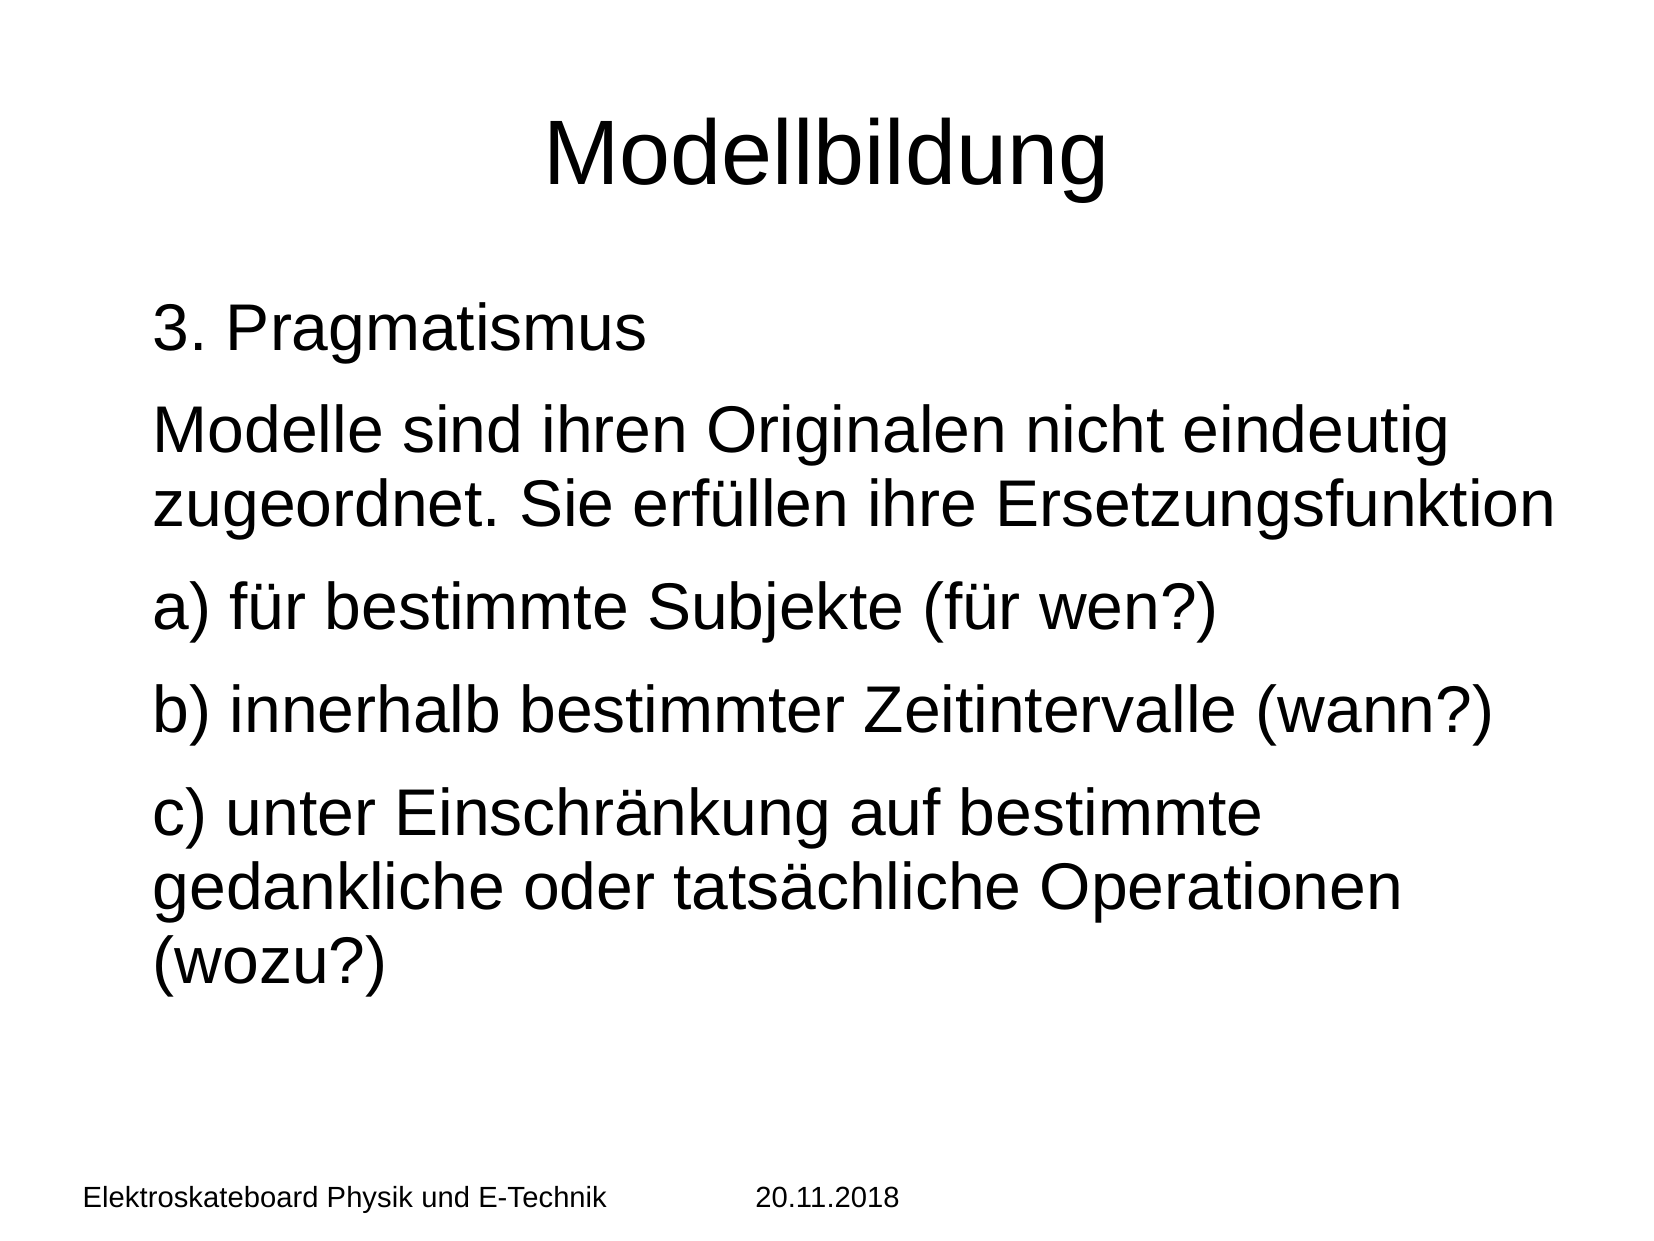

# Modellbildung
3. Pragmatismus
Modelle sind ihren Originalen nicht eindeutig zugeordnet. Sie erfüllen ihre Ersetzungsfunktion
a) für bestimmte Subjekte (für wen?)
b) innerhalb bestimmter Zeitintervalle (wann?)
c) unter Einschränkung auf bestimmte gedankliche oder tatsächliche Operationen (wozu?)